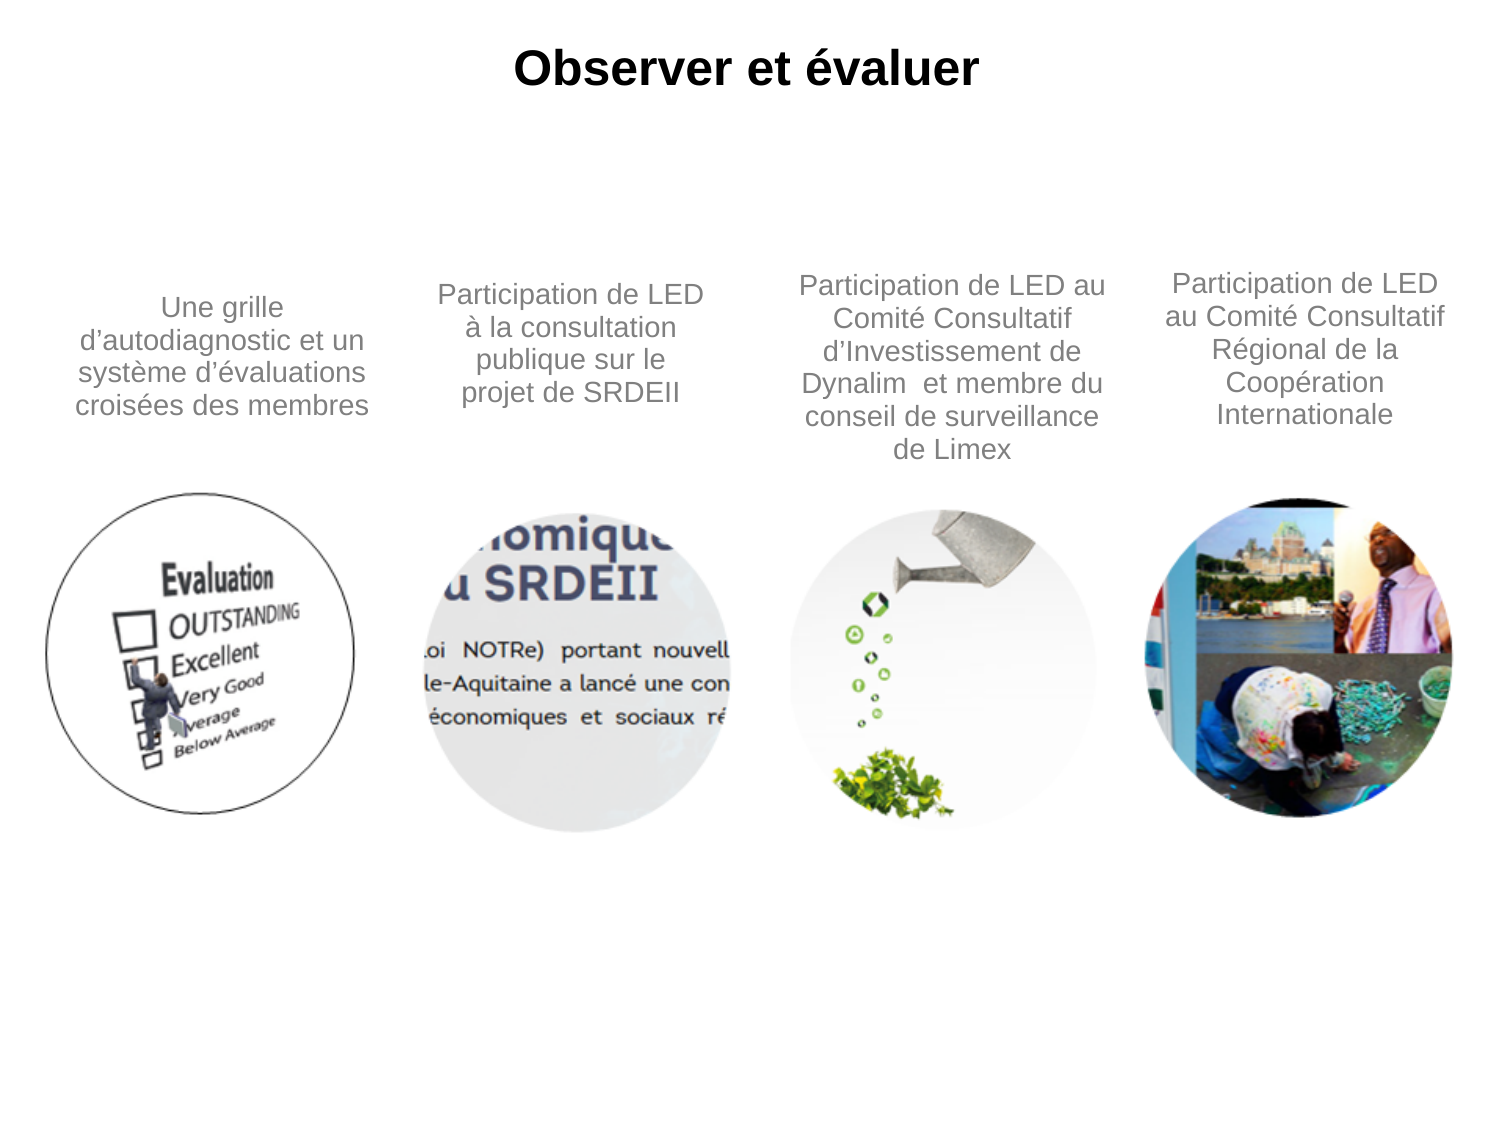

Observer et évaluer
Participation de LED au Comité Consultatif Régional de la Coopération Internationale
Participation de LED au Comité Consultatif d’Investissement de Dynalim et membre du conseil de surveillance de Limex
Participation de LED à la consultation publique sur le projet de SRDEII
Une grille d’autodiagnostic et un système d’évaluations croisées des membres